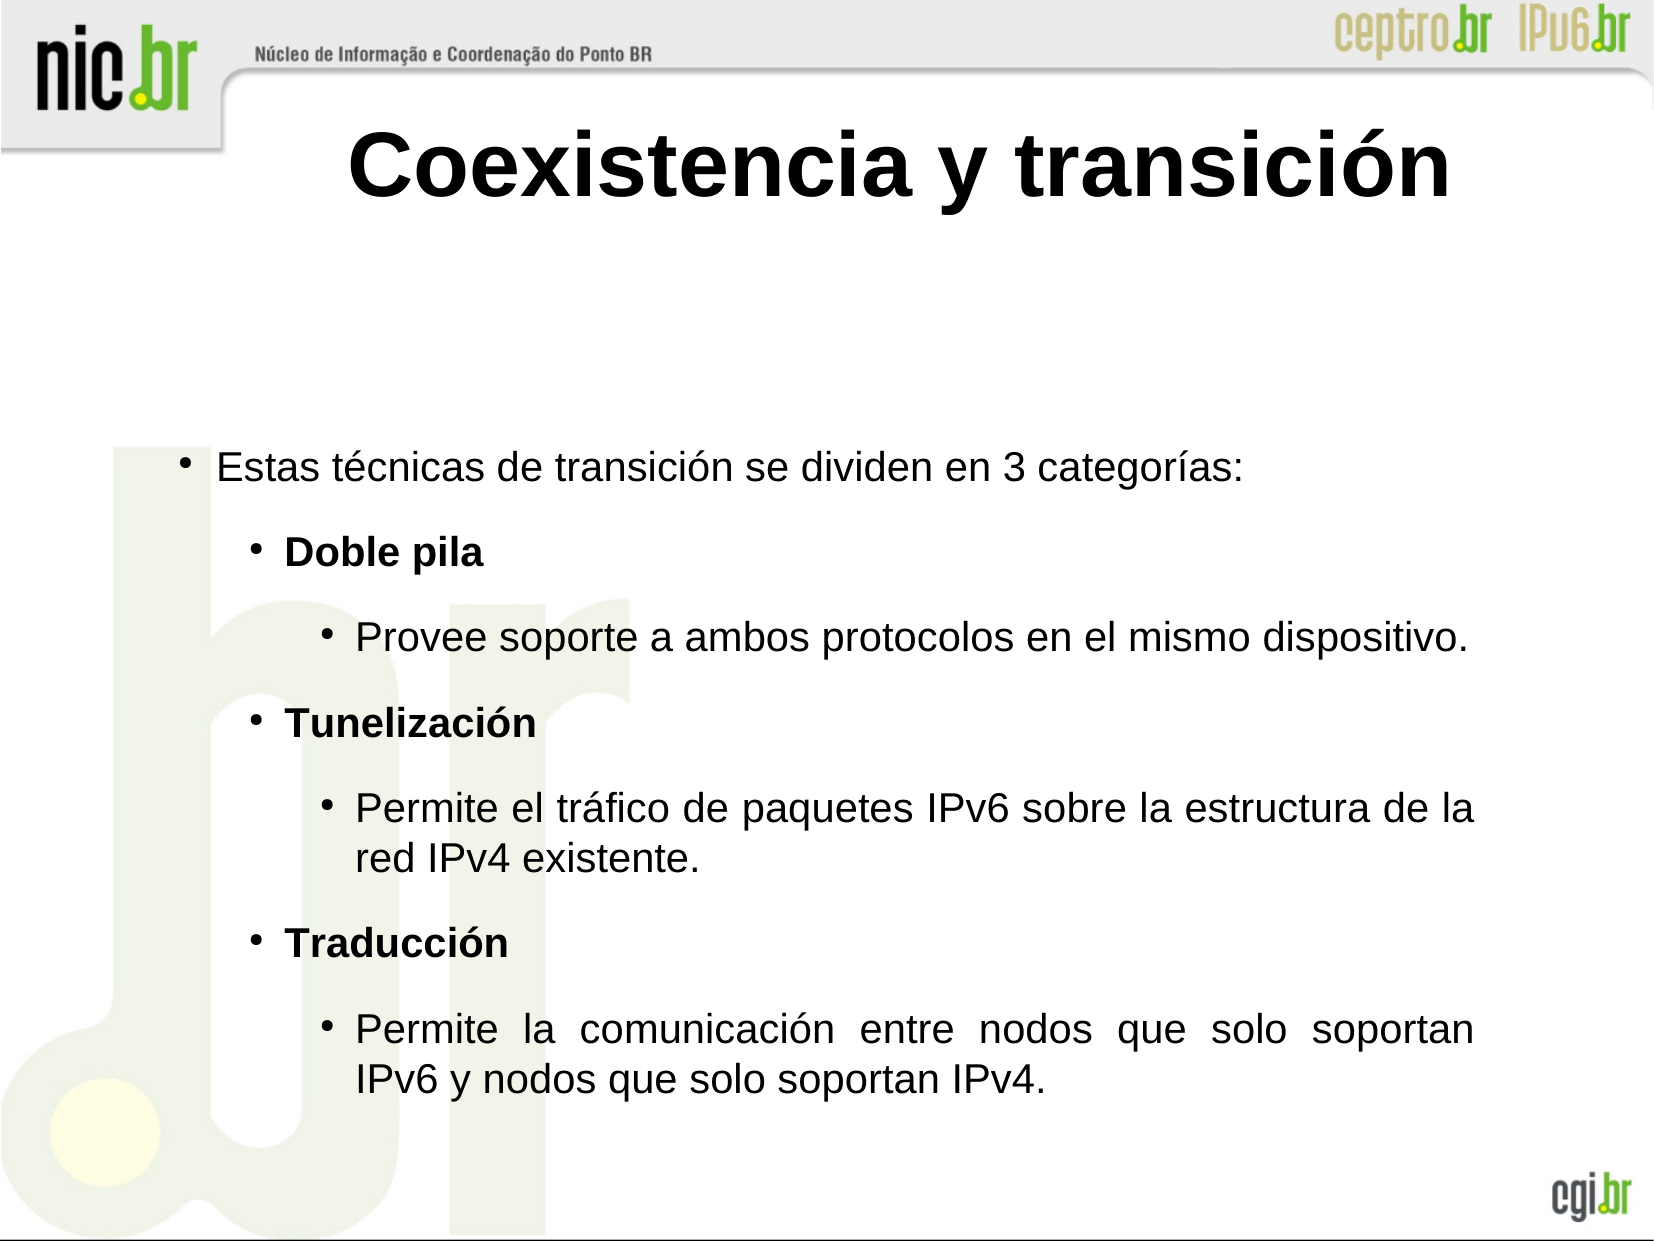

Coexistencia y transición
 Estas técnicas de transición se dividen en 3 categorías:
Doble pila
Provee soporte a ambos protocolos en el mismo dispositivo.
Tunelización
Permite el tráfico de paquetes IPv6 sobre la estructura de la red IPv4 existente.
Traducción
Permite la comunicación entre nodos que solo soportan IPv6 y nodos que solo soportan IPv4.